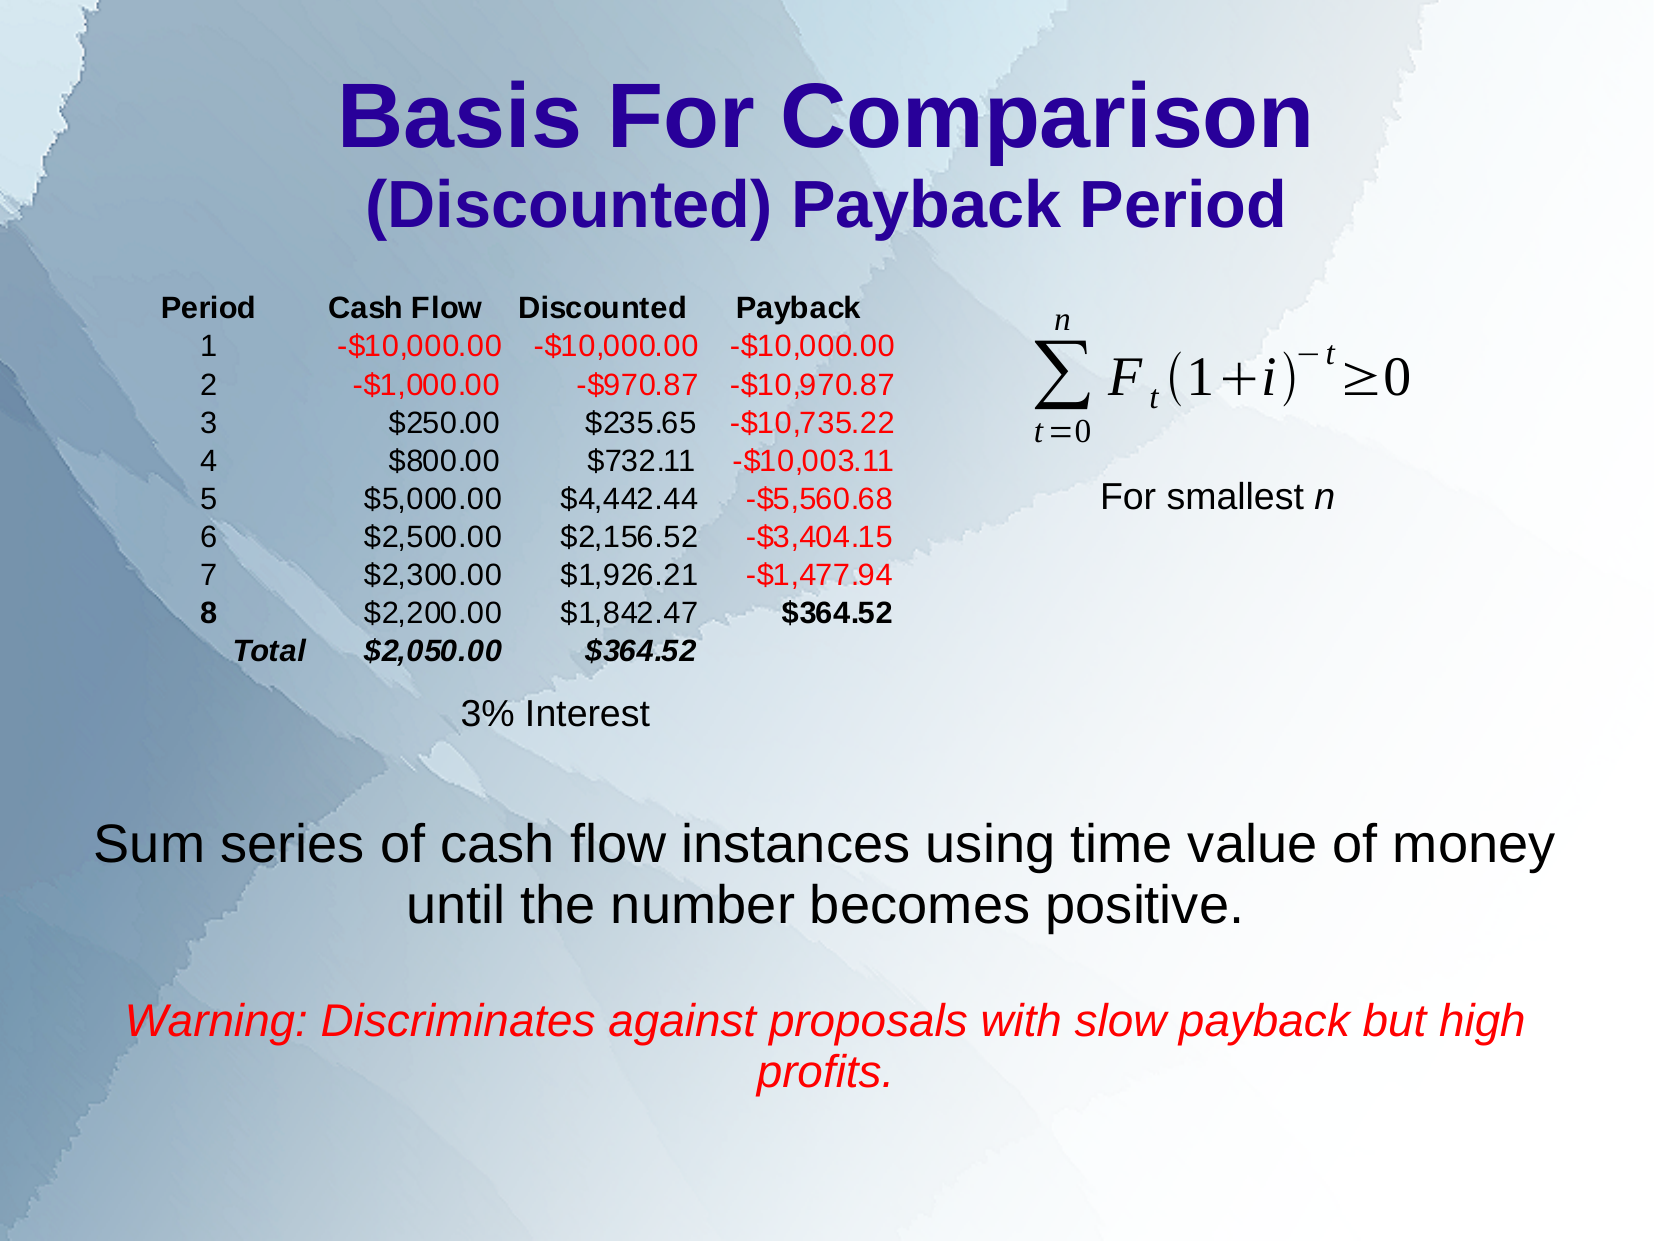

# Basis For Comparison (Discounted) Payback Period
For smallest n
3% Interest
Sum series of cash flow instances using time value of money until the number becomes positive.
Warning: Discriminates against proposals with slow payback but high profits.